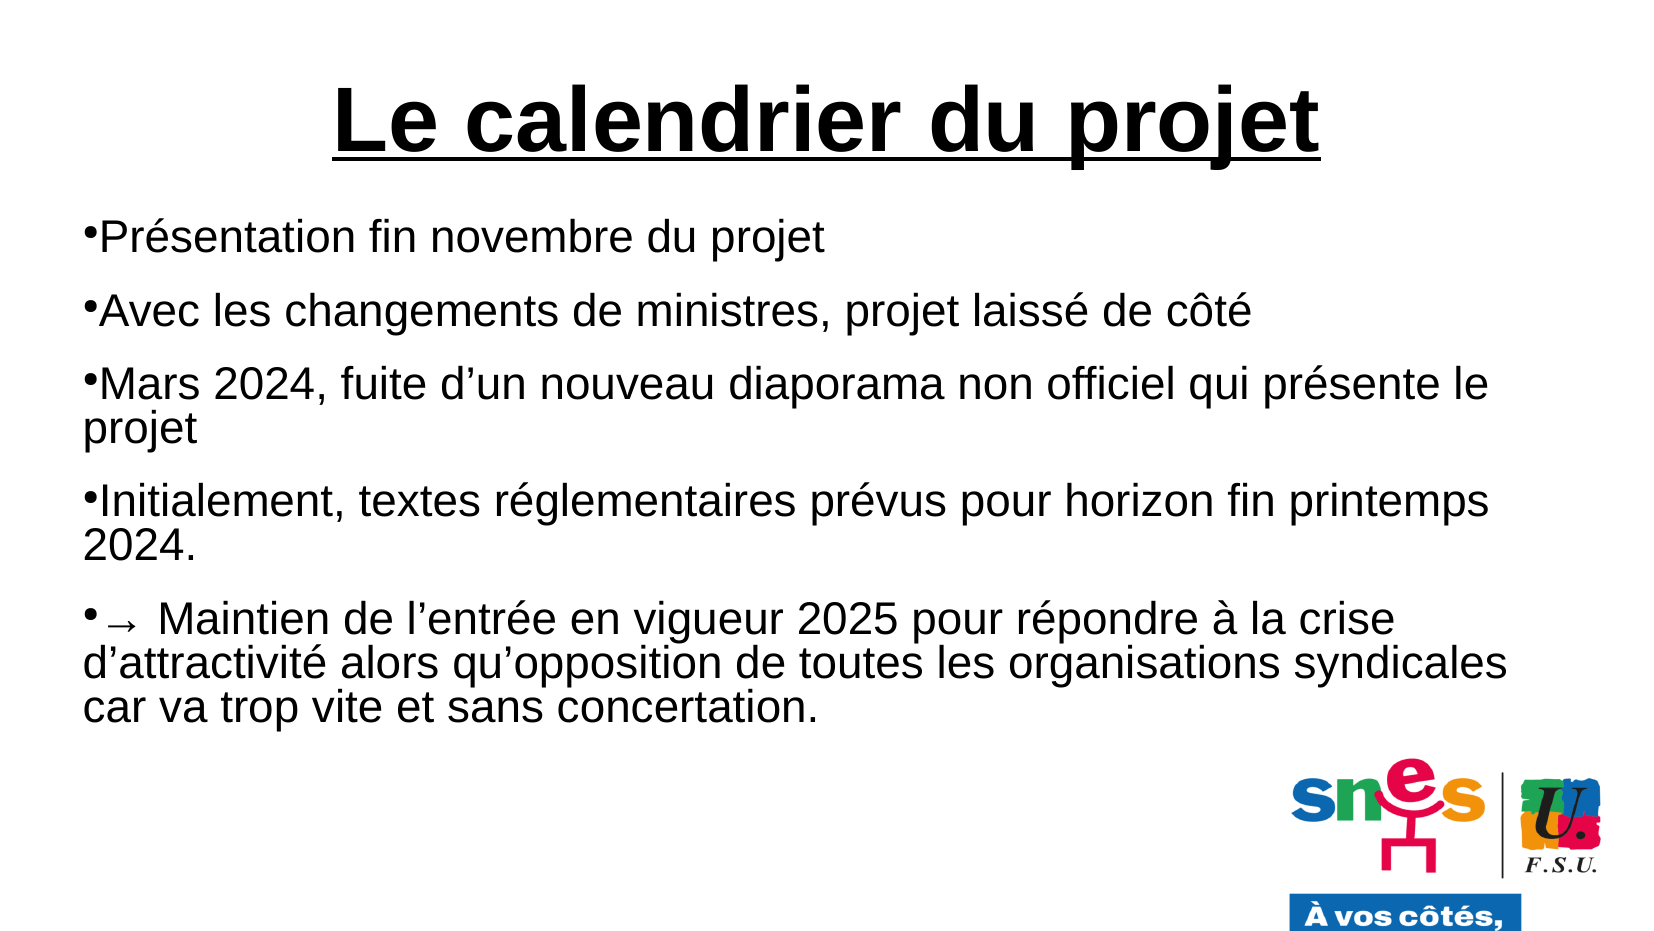

# Le calendrier du projet
Présentation fin novembre du projet
Avec les changements de ministres, projet laissé de côté
Mars 2024, fuite d’un nouveau diaporama non officiel qui présente le projet
Initialement, textes réglementaires prévus pour horizon fin printemps 2024.
→ Maintien de l’entrée en vigueur 2025 pour répondre à la crise d’attractivité alors qu’opposition de toutes les organisations syndicales car va trop vite et sans concertation.